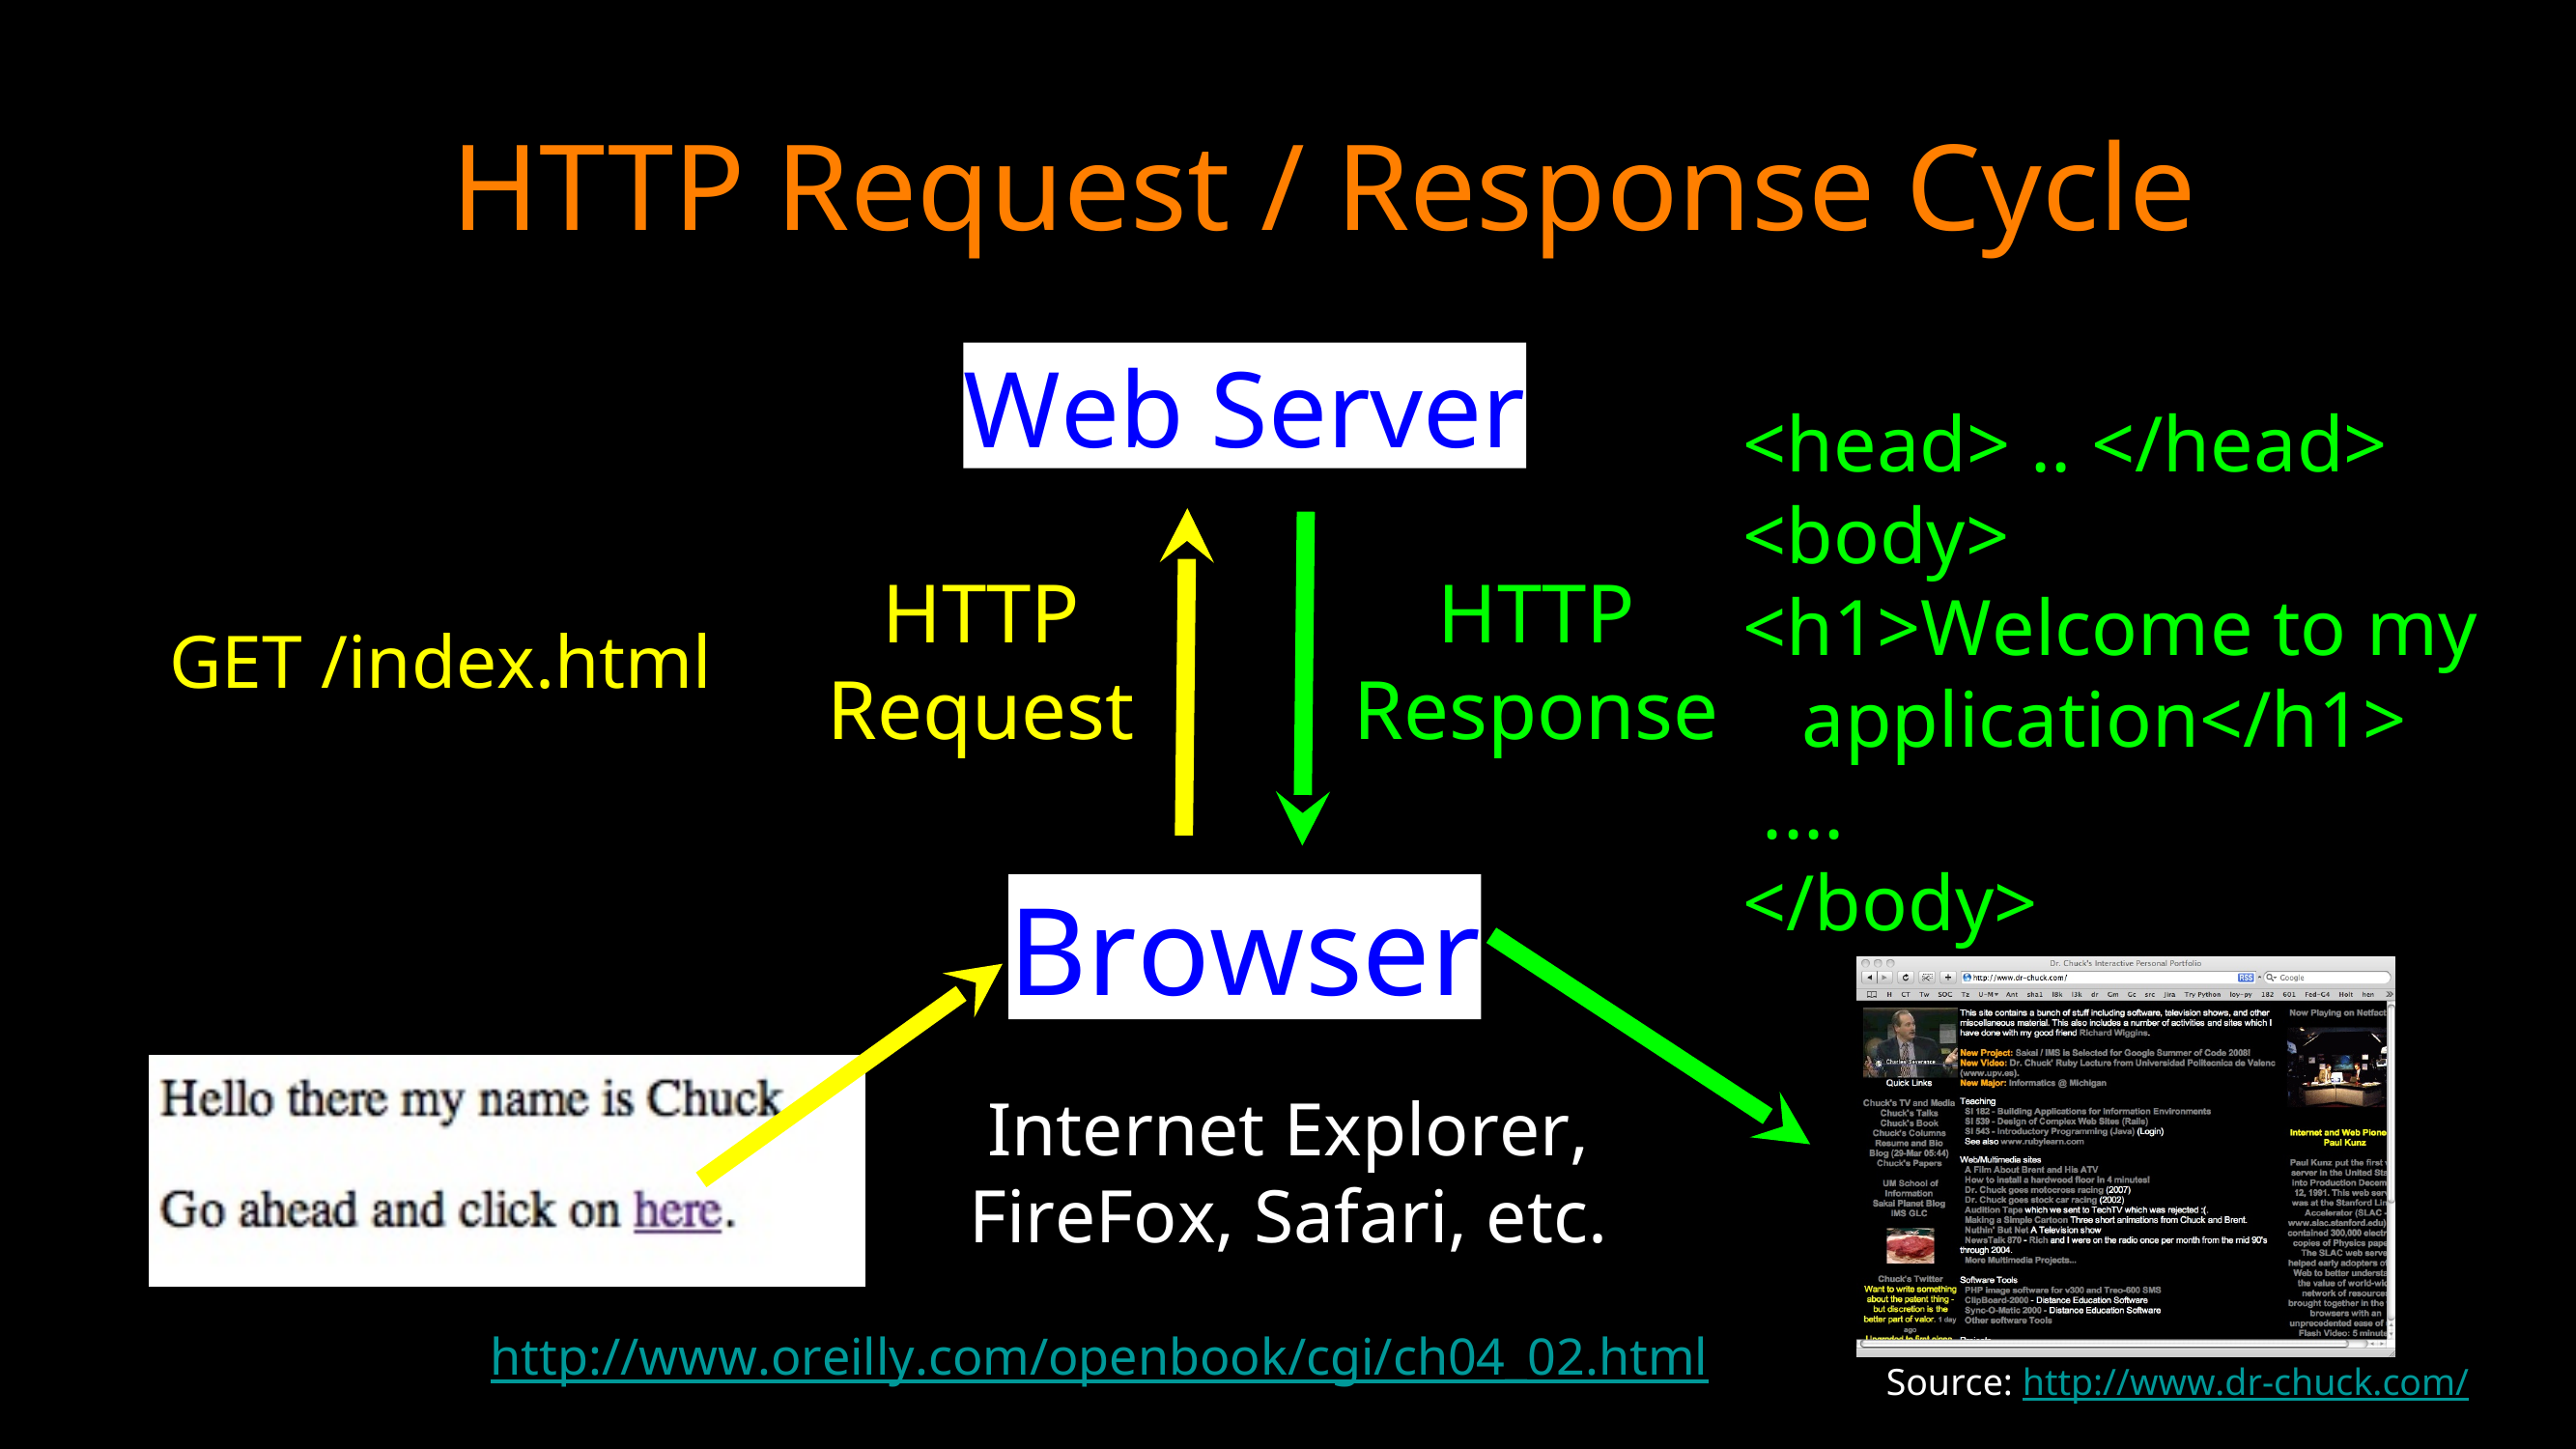

# HTTP Request / Response Cycle
Web Server
<head> .. </head>
<body>
<h1>Welcome to my
 application</h1>
 ....
</body>
HTTP
Request
HTTP
Response
GET /index.html
Browser
Internet Explorer, FireFox, Safari, etc.
http://www.oreilly.com/openbook/cgi/ch04_02.html
Source: http://www.dr-chuck.com/